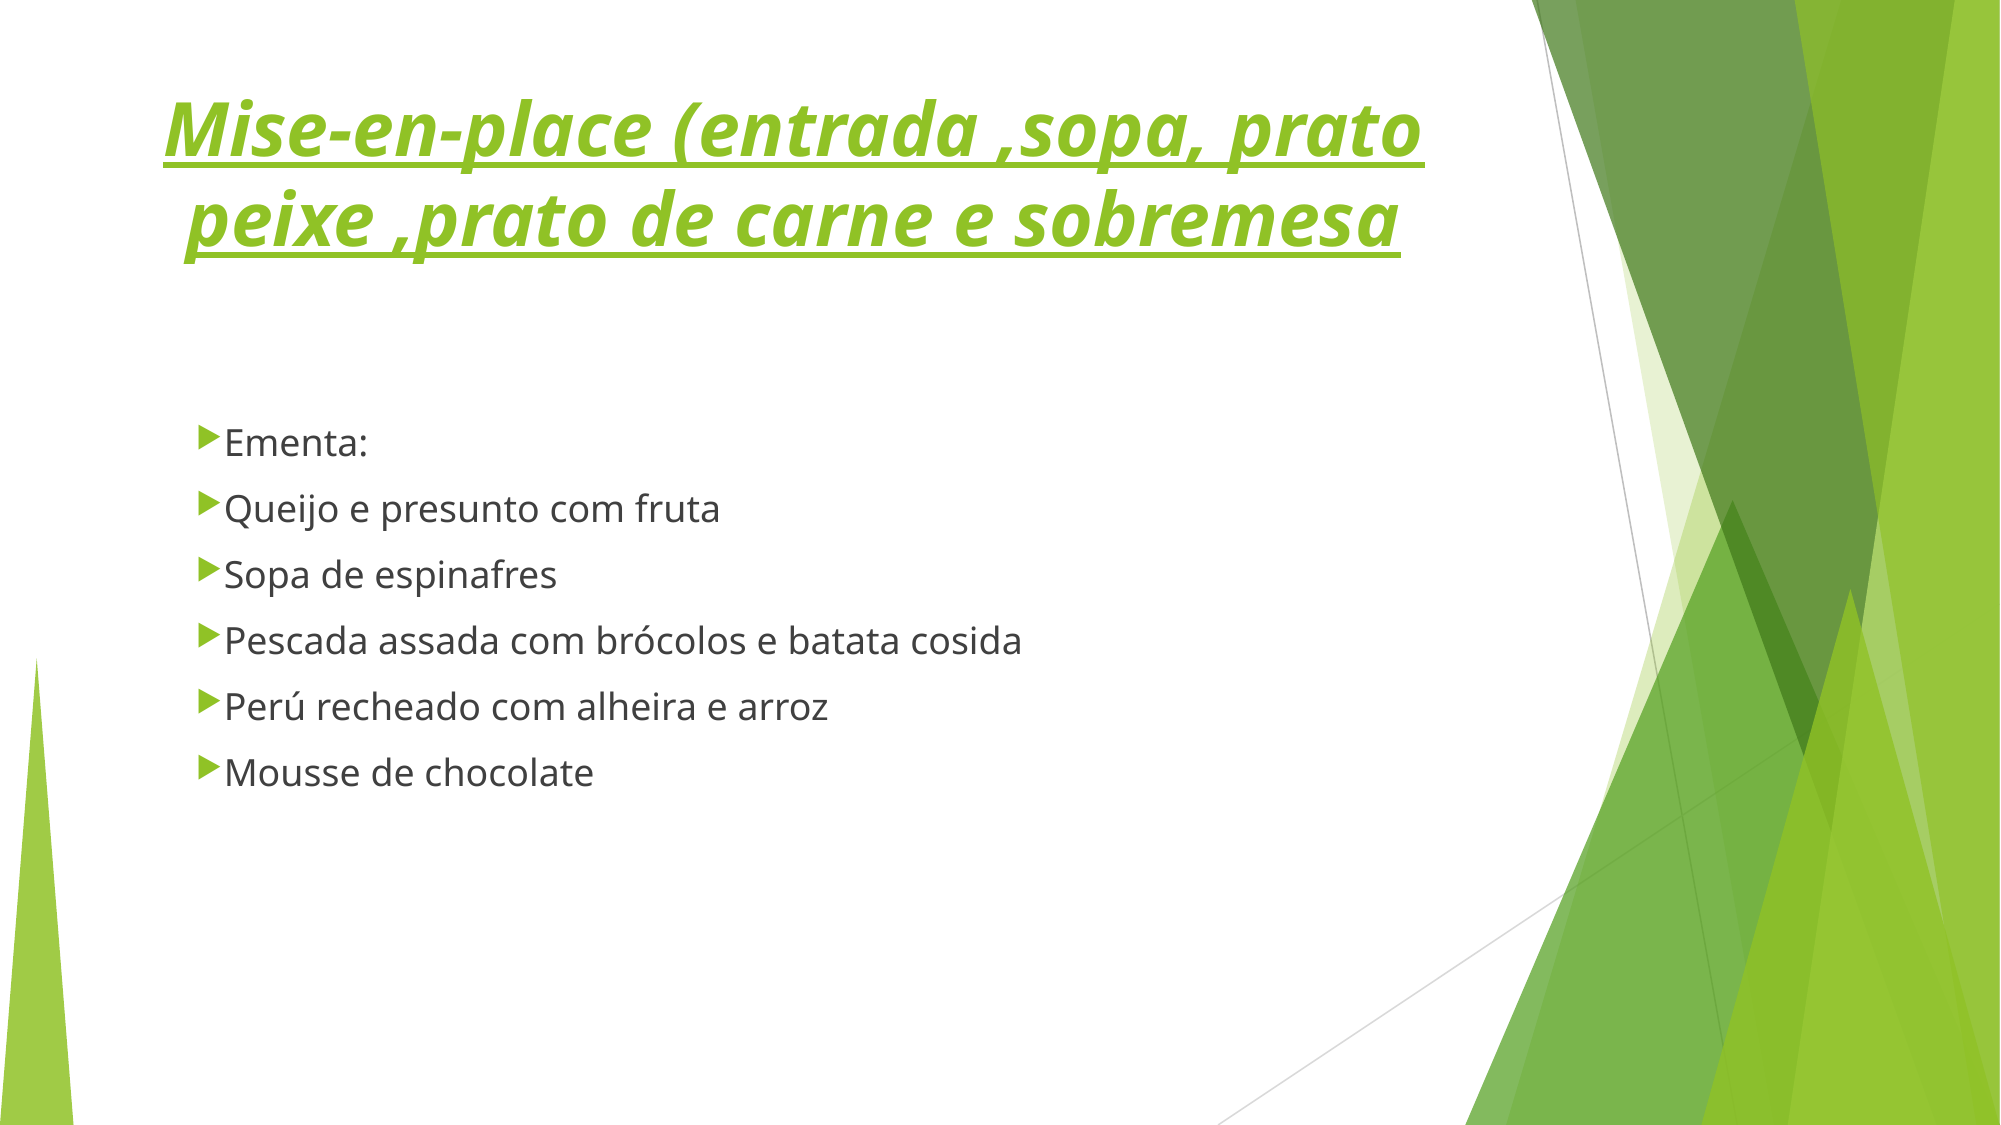

# Mise-en-place (entrada ,sopa, prato peixe ,prato de carne e sobremesa
Ementa:
Queijo e presunto com fruta
Sopa de espinafres
Pescada assada com brócolos e batata cosida
Perú recheado com alheira e arroz
Mousse de chocolate